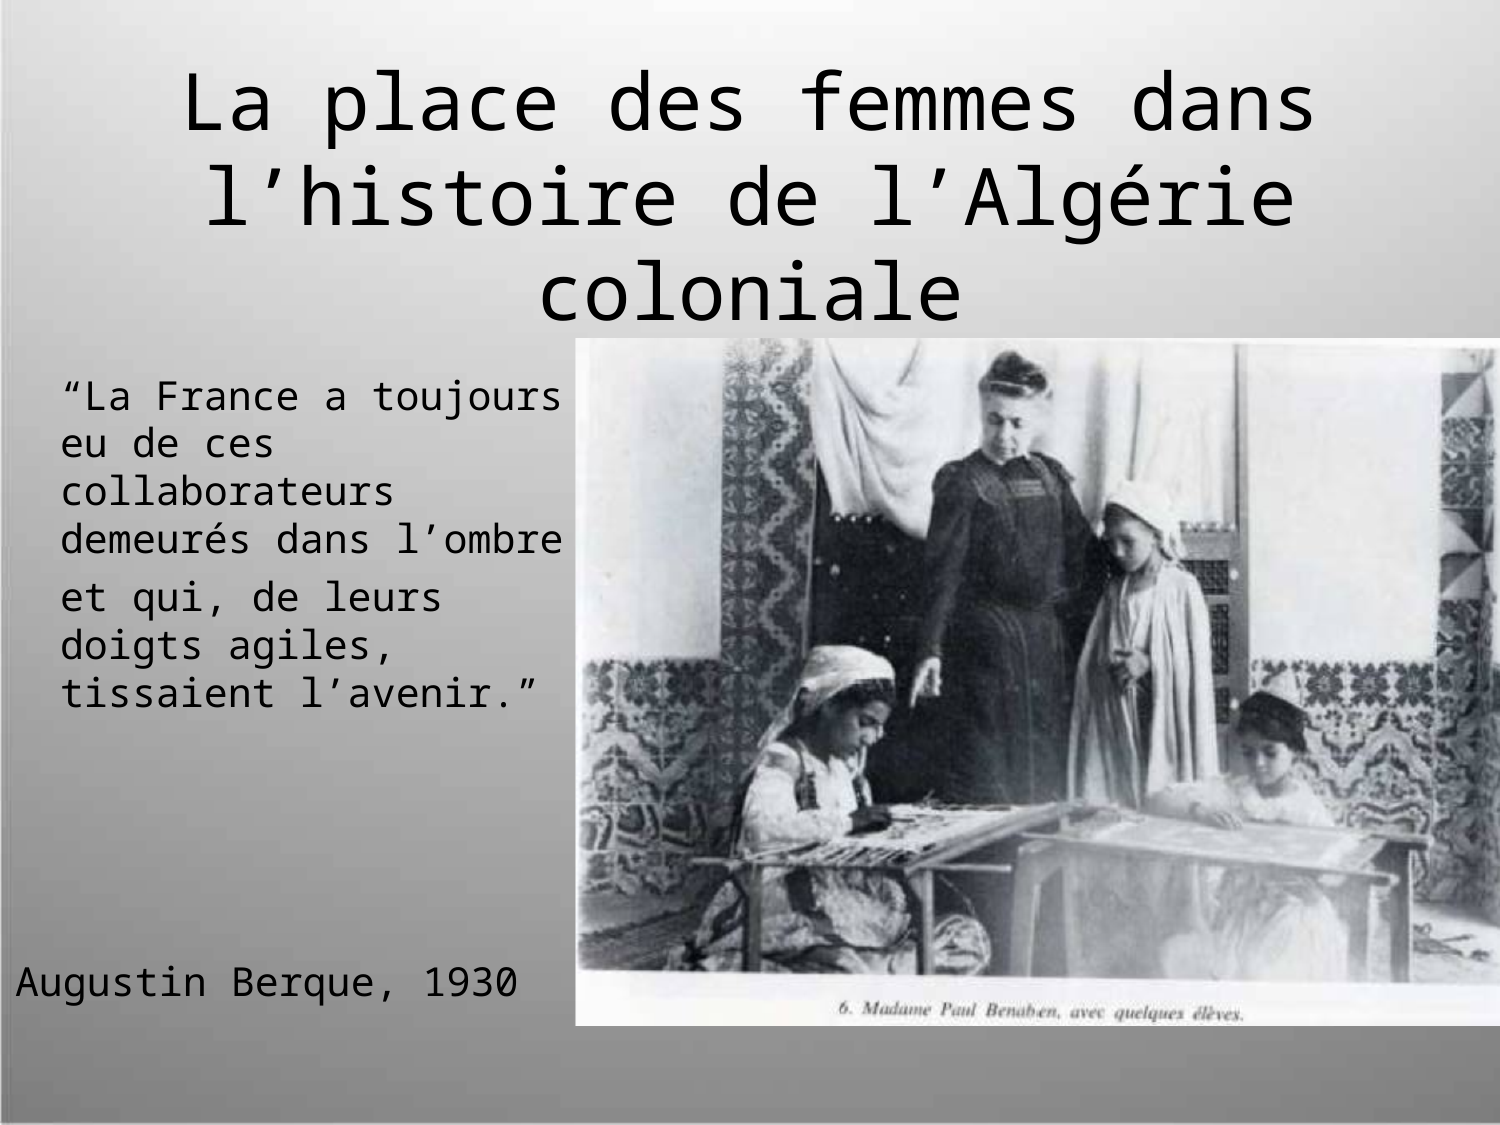

# La place des femmes dans l’histoire de l’Algérie coloniale
	“La France a toujours eu de ces collaborateurs demeurés dans l’ombre
	et qui, de leurs doigts agiles, tissaient l’avenir.”
Augustin Berque, 1930